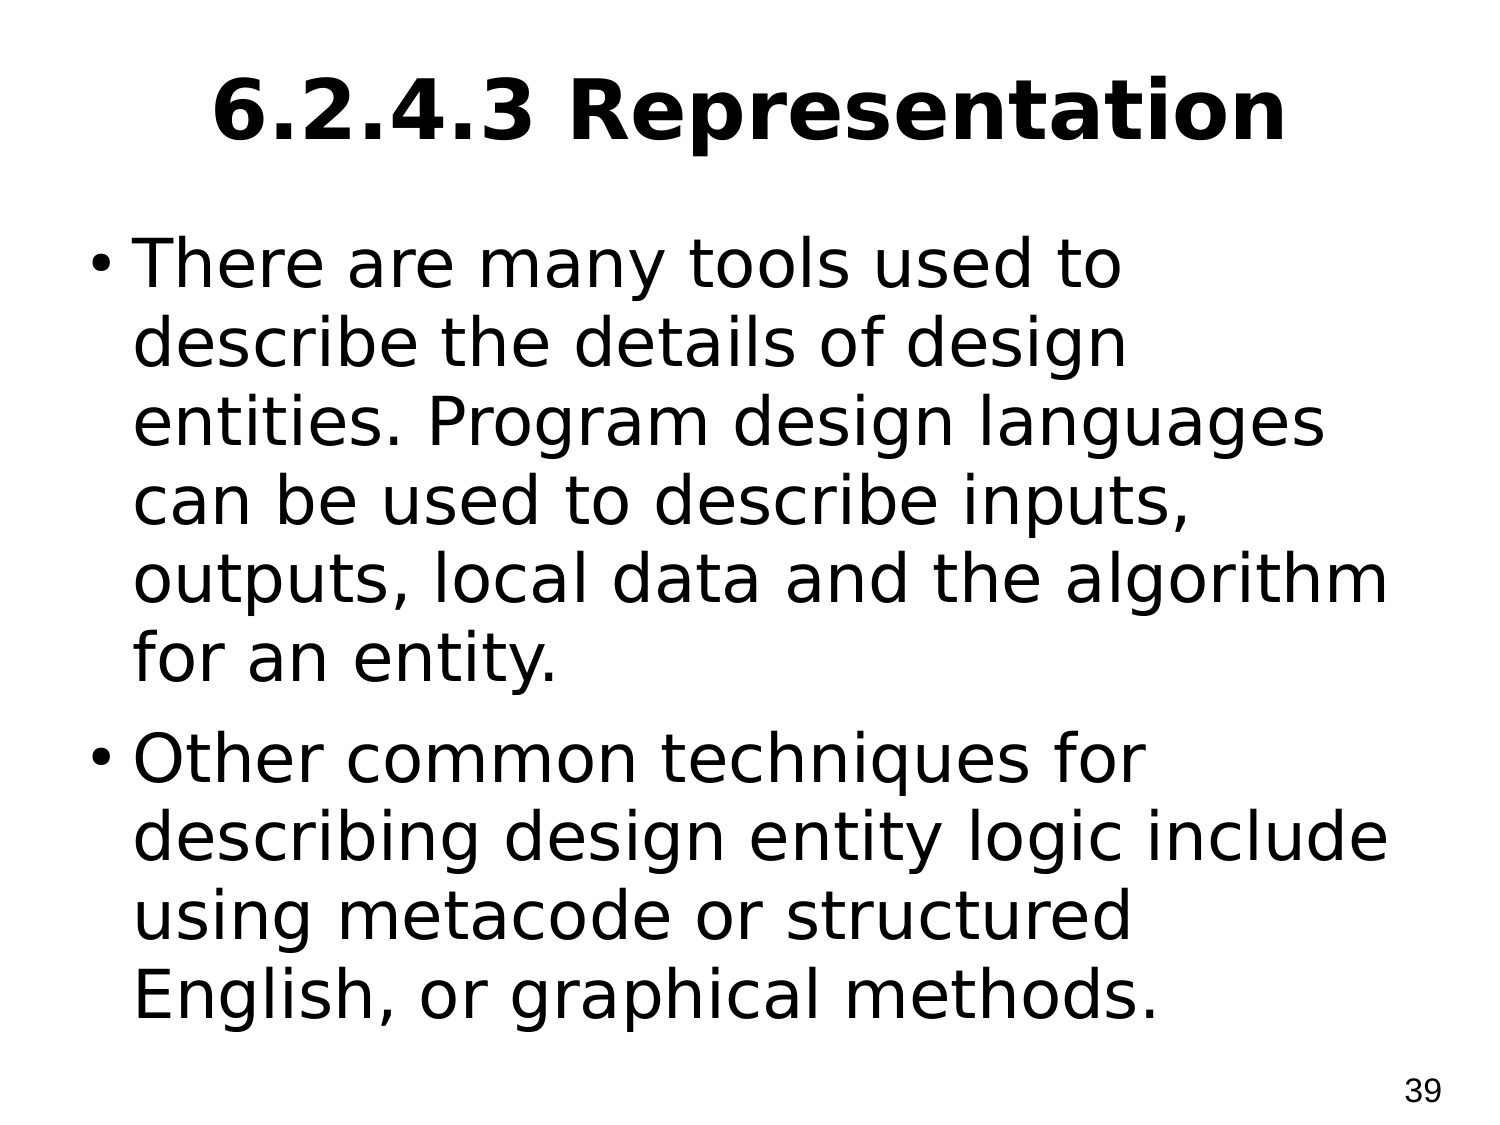

# 6.2.4.3 Representation
There are many tools used to describe the details of design entities. Program design languages can be used to describe inputs, outputs, local data and the algorithm for an entity.
Other common techniques for describing design entity logic include using metacode or structured English, or graphical methods.